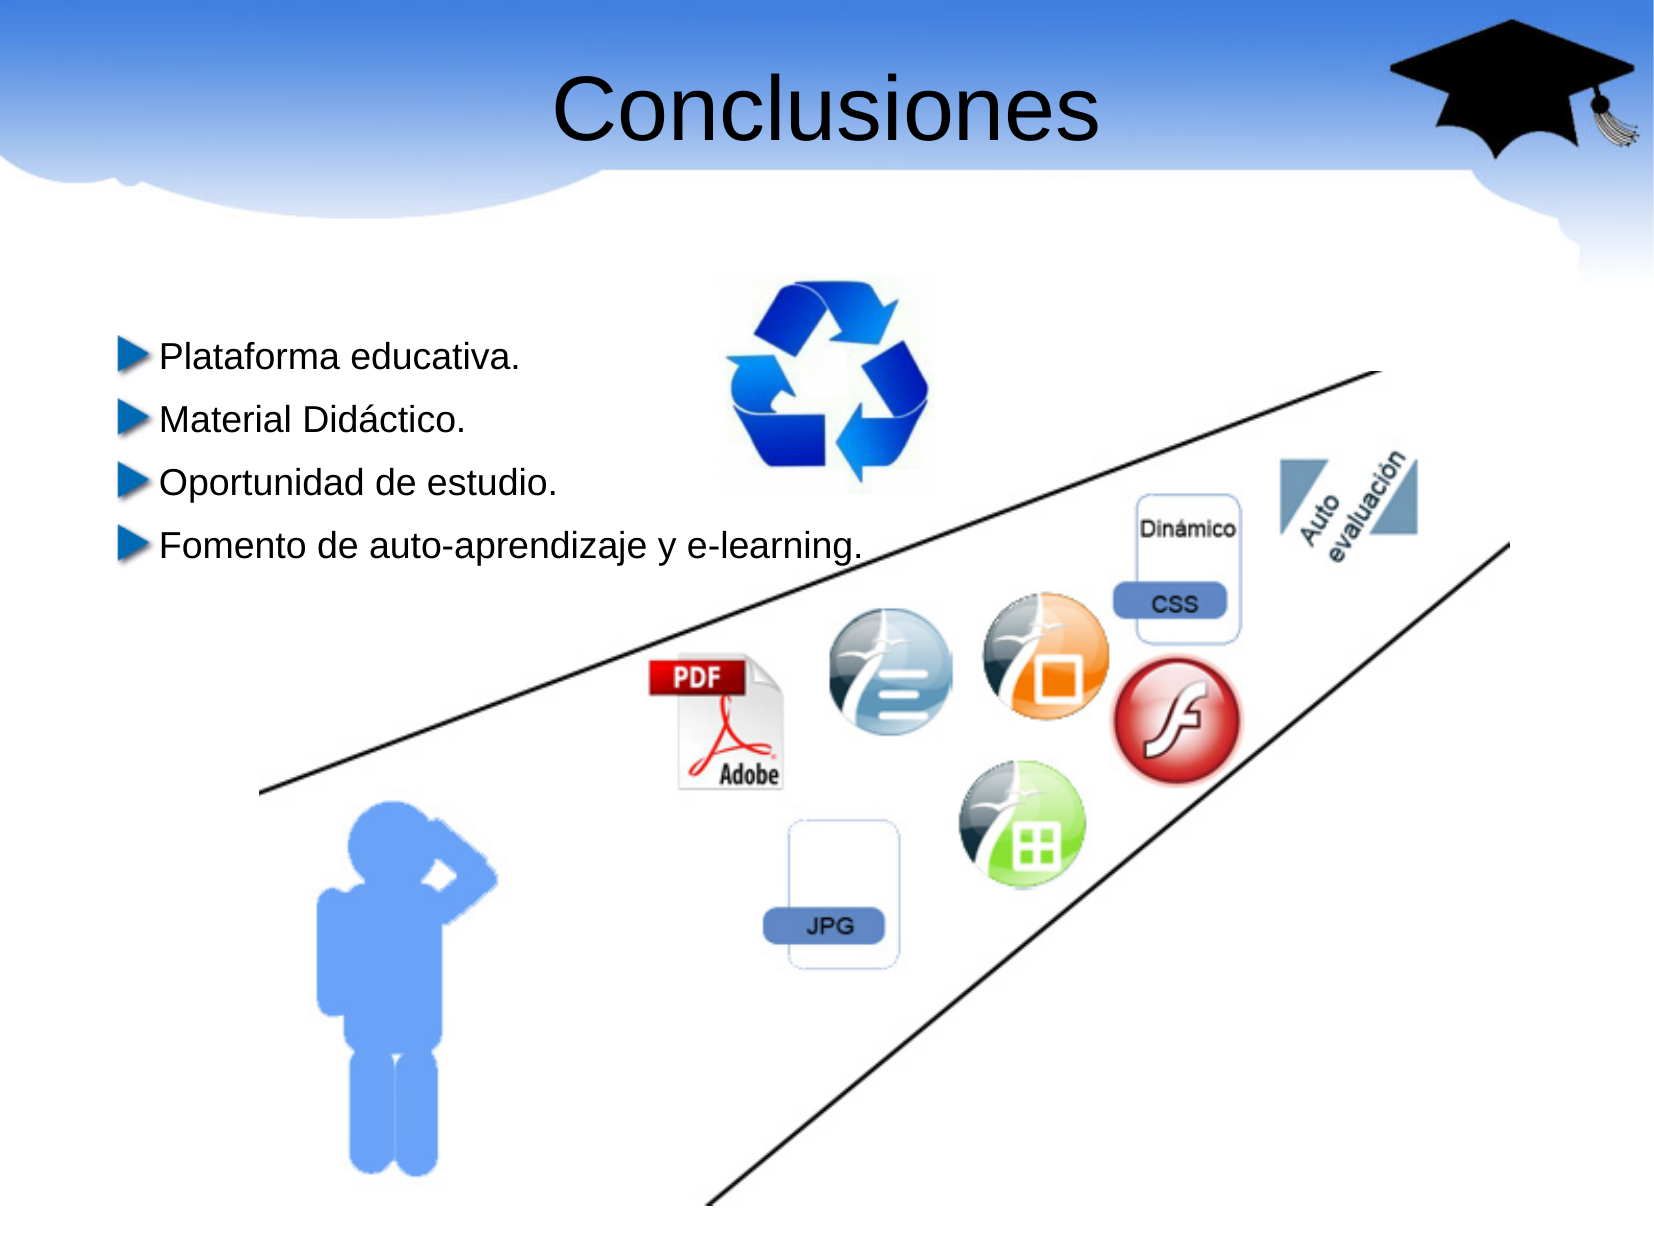

# Conclusiones
Plataforma educativa.
Material Didáctico.
Oportunidad de estudio.
Fomento de auto-aprendizaje y e-learning.